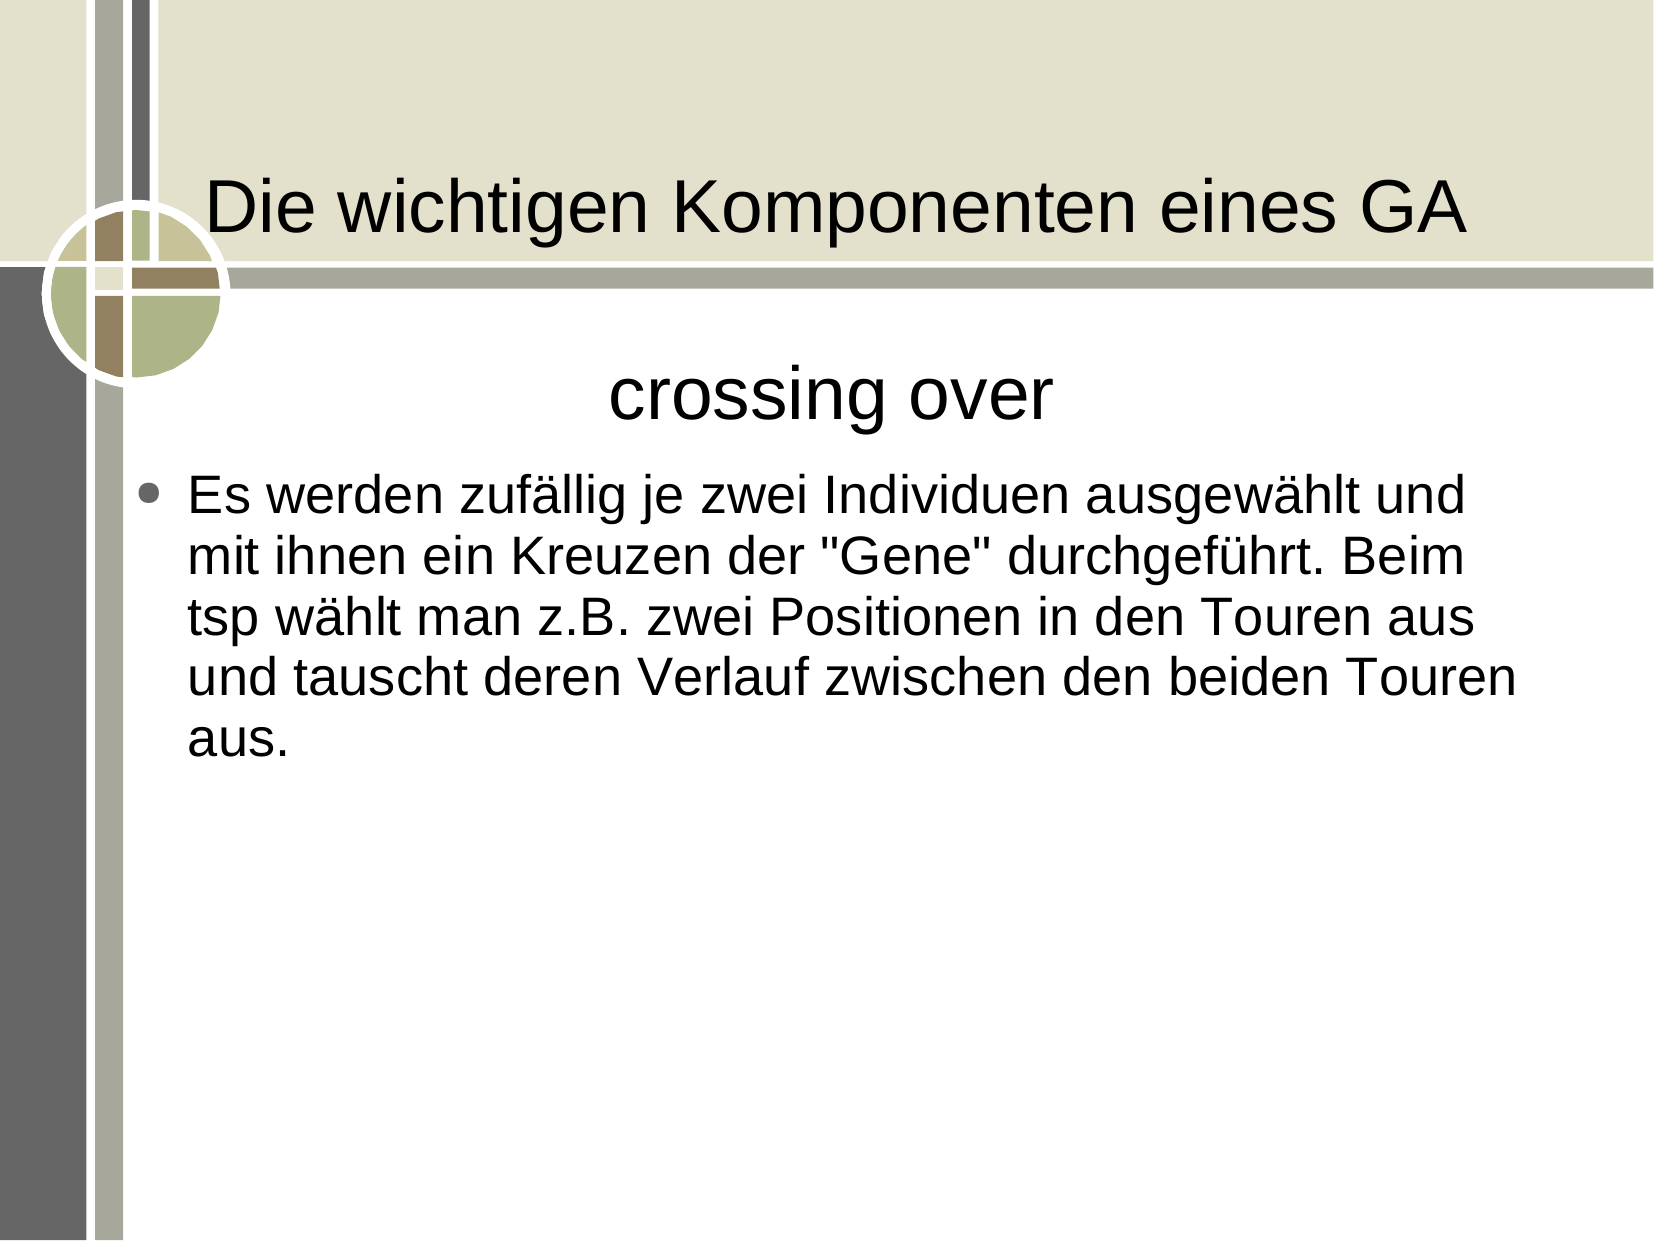

# Die wichtigen Komponenten eines GA
crossing over
Es werden zufällig je zwei Individuen ausgewählt und mit ihnen ein Kreuzen der "Gene" durchgeführt. Beim tsp wählt man z.B. zwei Positionen in den Touren aus und tauscht deren Verlauf zwischen den beiden Touren aus.